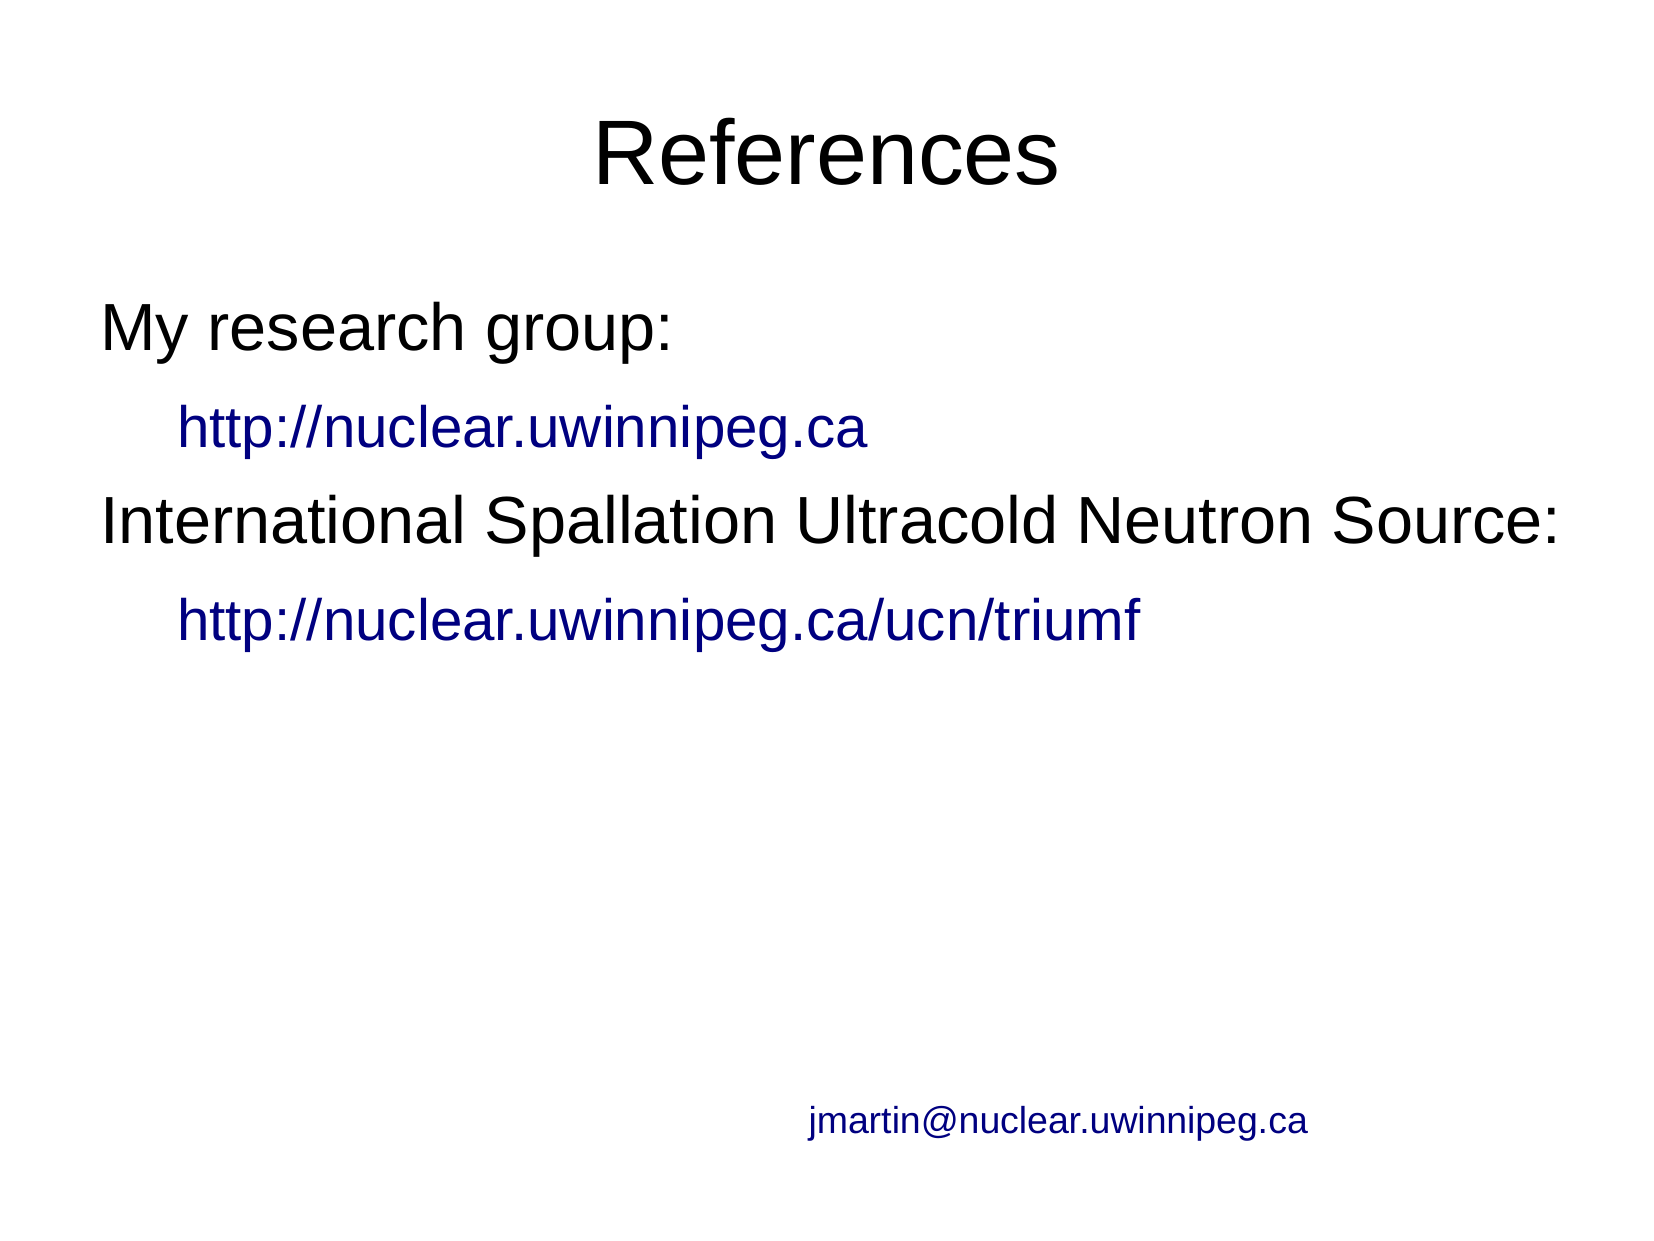

# References
My research group:
http://nuclear.uwinnipeg.ca
International Spallation Ultracold Neutron Source:
http://nuclear.uwinnipeg.ca/ucn/triumf
jmartin@nuclear.uwinnipeg.ca